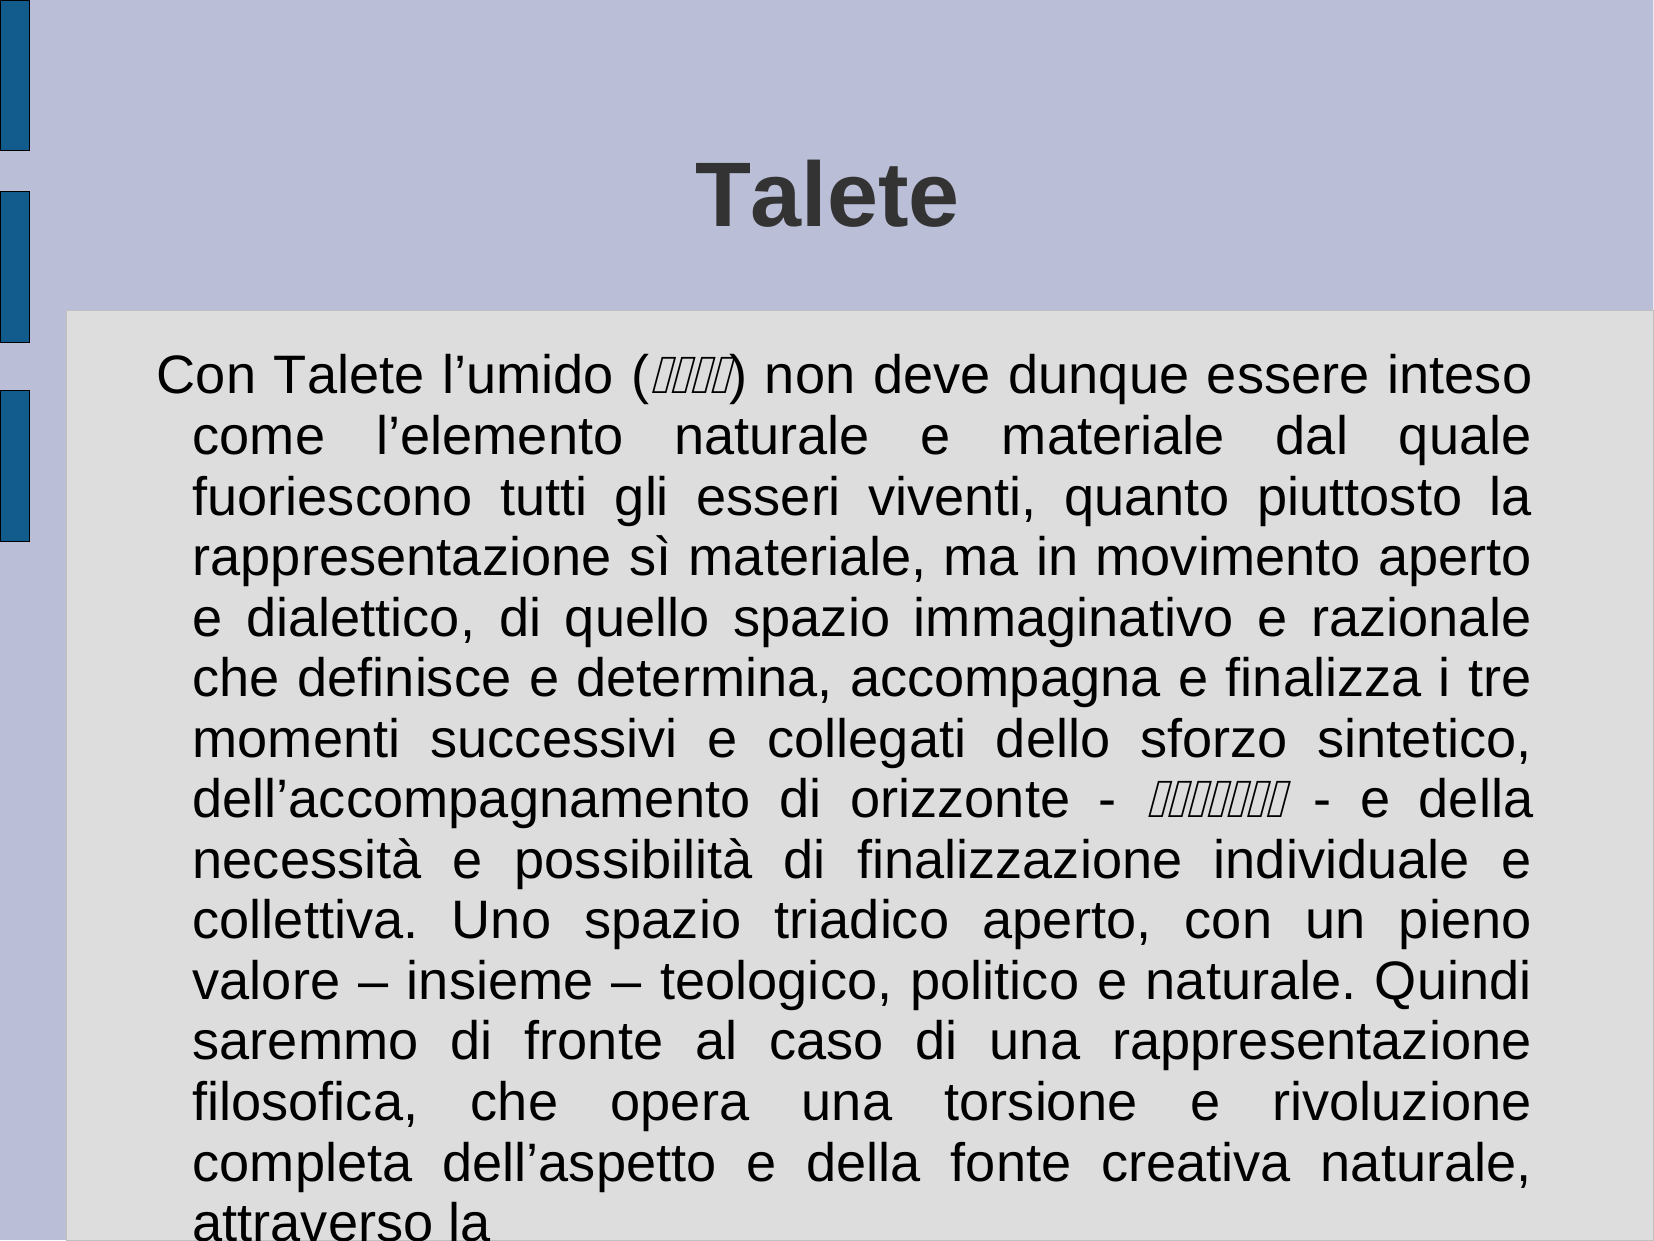

# Talete
 Con Talete l’umido () non deve dunque essere inteso come l’elemento naturale e materiale dal quale fuoriescono tutti gli esseri viventi, quanto piuttosto la rappresentazione sì materiale, ma in movimento aperto e dialettico, di quello spazio immaginativo e razionale che definisce e determina, accompagna e finalizza i tre momenti successivi e collegati dello sforzo sintetico, dell’accompagnamento di orizzonte -  - e della necessità e possibilità di finalizzazione individuale e collettiva. Uno spazio triadico aperto, con un pieno valore – insieme – teologico, politico e naturale. Quindi saremmo di fronte al caso di una rappresentazione filosofica, che opera una torsione e rivoluzione completa dell’aspetto e della fonte creativa naturale, attraverso la